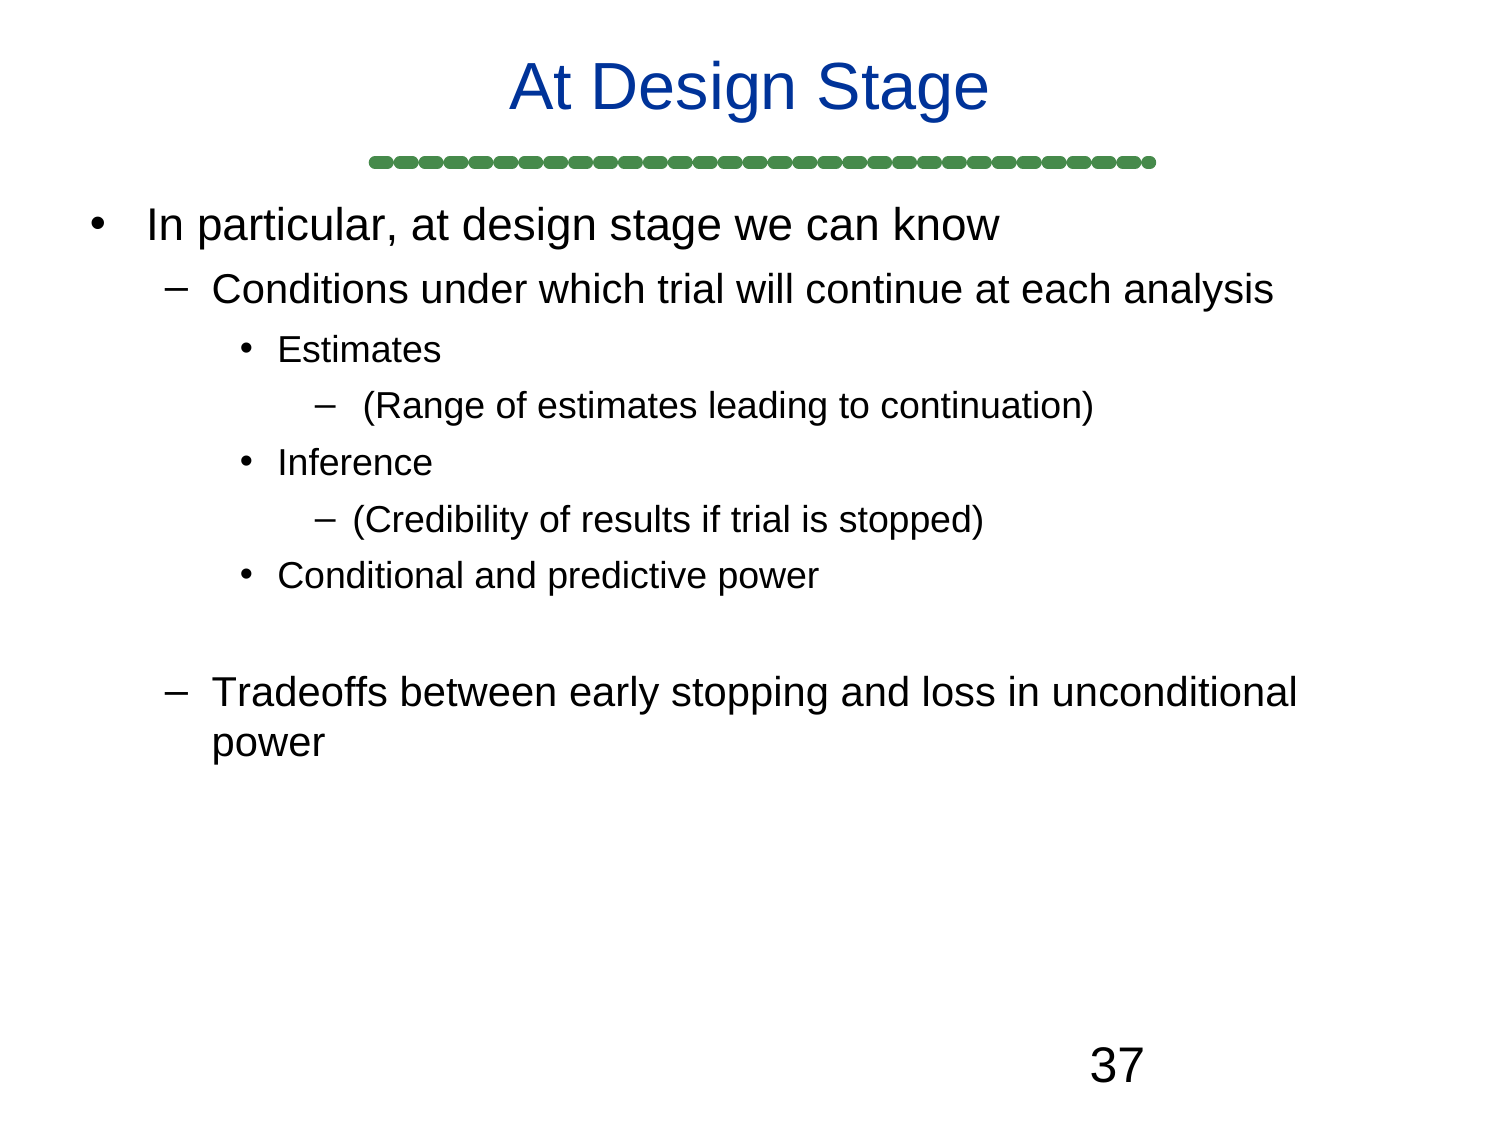

# At Design Stage
In particular, at design stage we can know
Conditions under which trial will continue at each analysis
Estimates
 (Range of estimates leading to continuation)
Inference
(Credibility of results if trial is stopped)
Conditional and predictive power
Tradeoffs between early stopping and loss in unconditional power
37